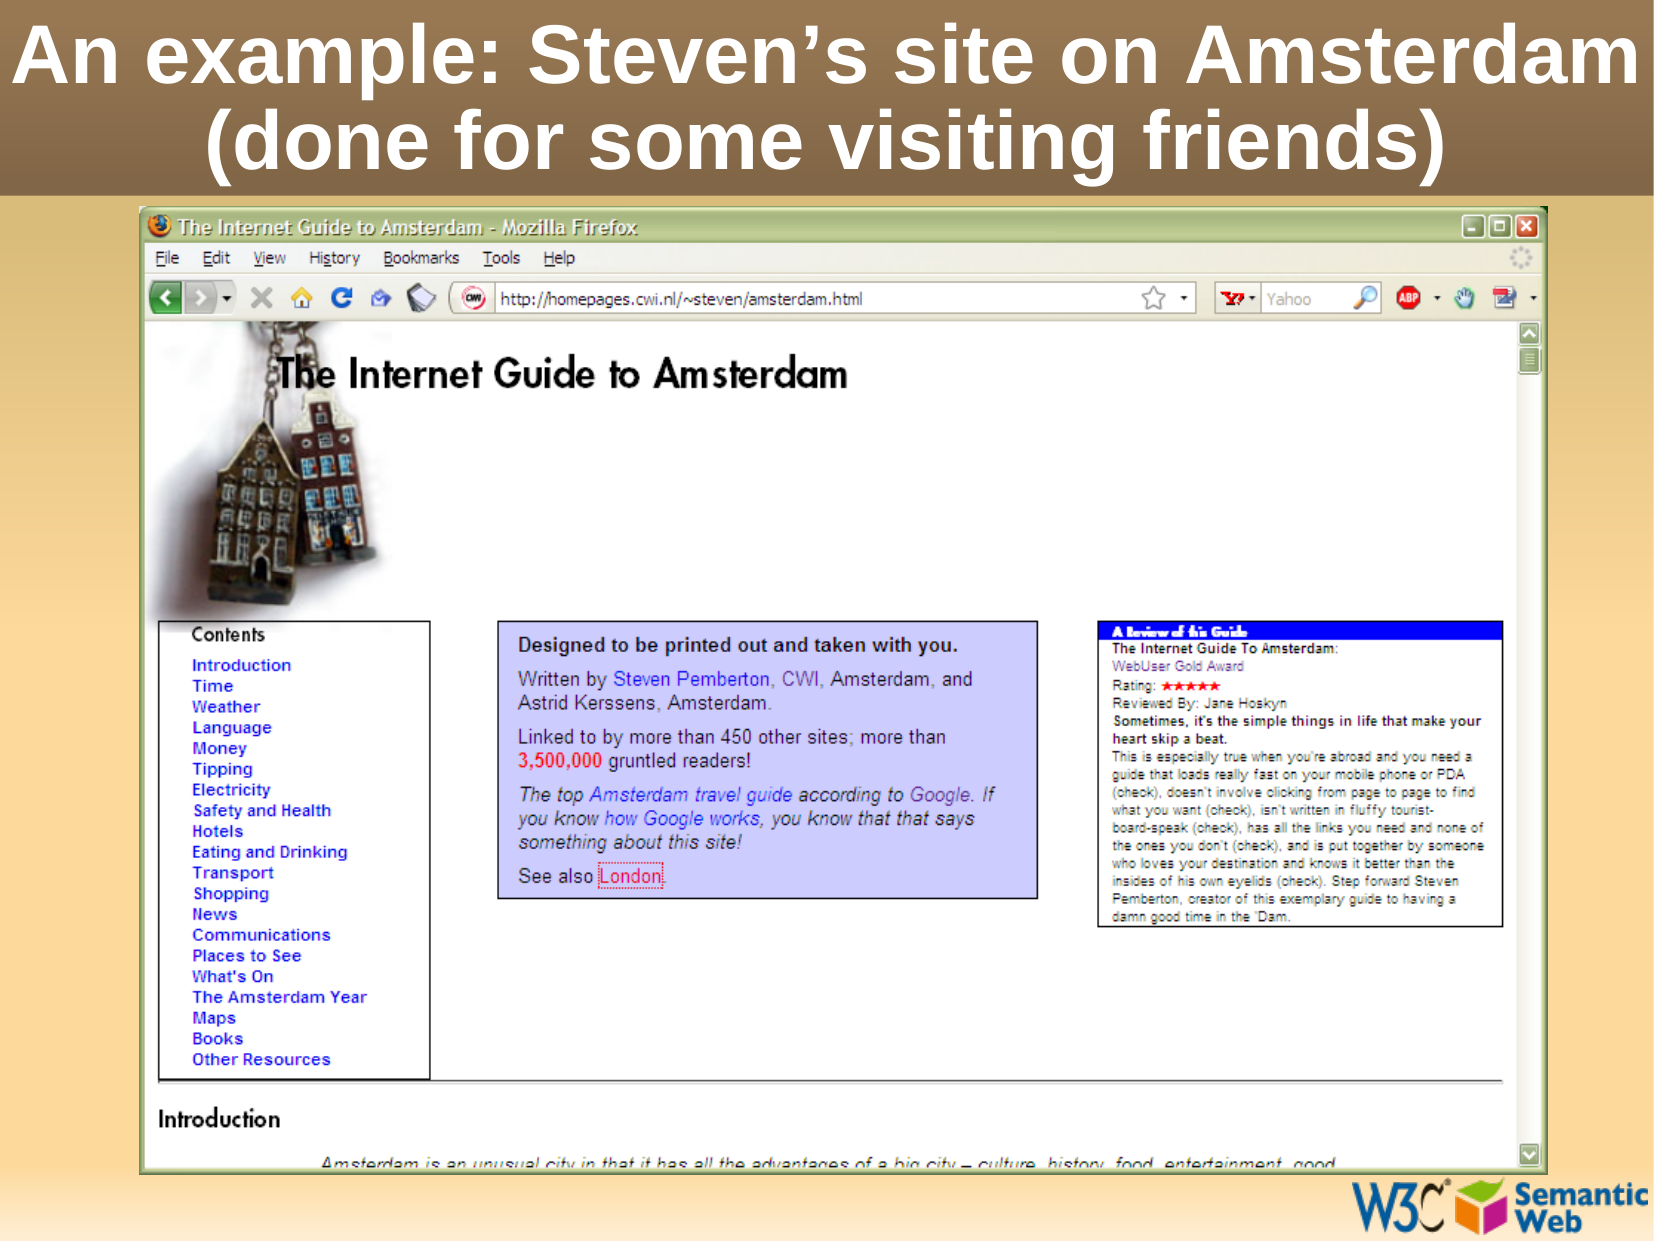

# An example: Steven’s site on Amsterdam (done for some visiting friends)